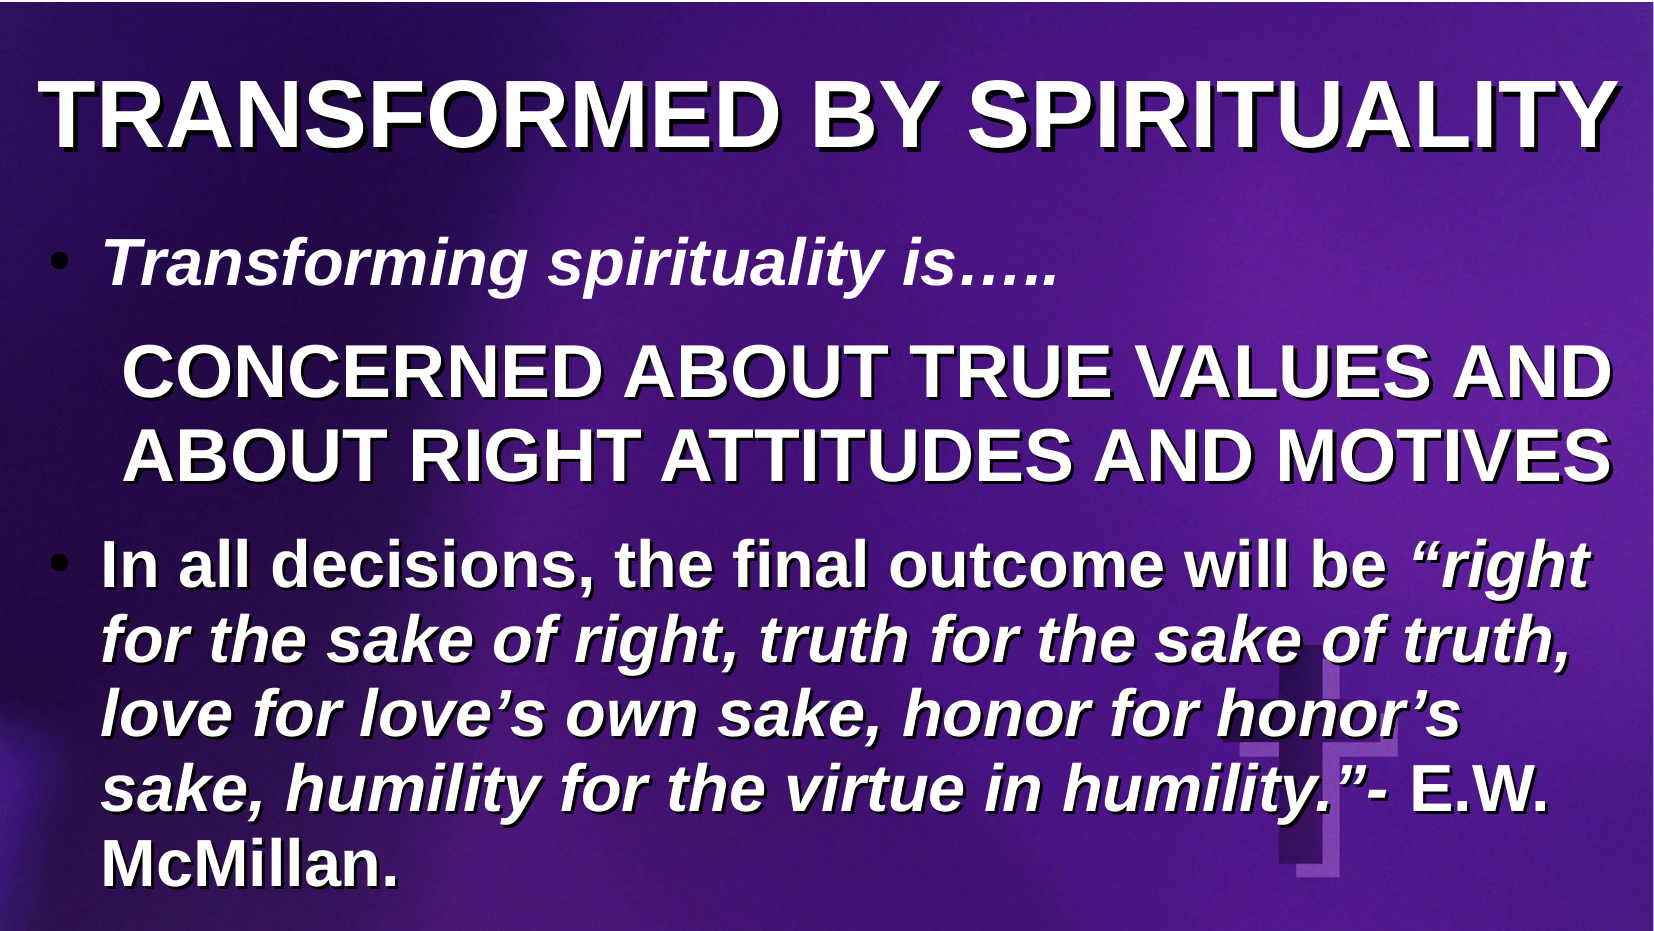

# TRANSFORMED BY SPIRITUALITY
Transforming spirituality is…..
CONCERNED ABOUT TRUE VALUES AND ABOUT RIGHT ATTITUDES AND MOTIVES
In all decisions, the final outcome will be “right for the sake of right, truth for the sake of truth, love for love’s own sake, honor for honor’s sake, humility for the virtue in humility.”- E.W. McMillan.